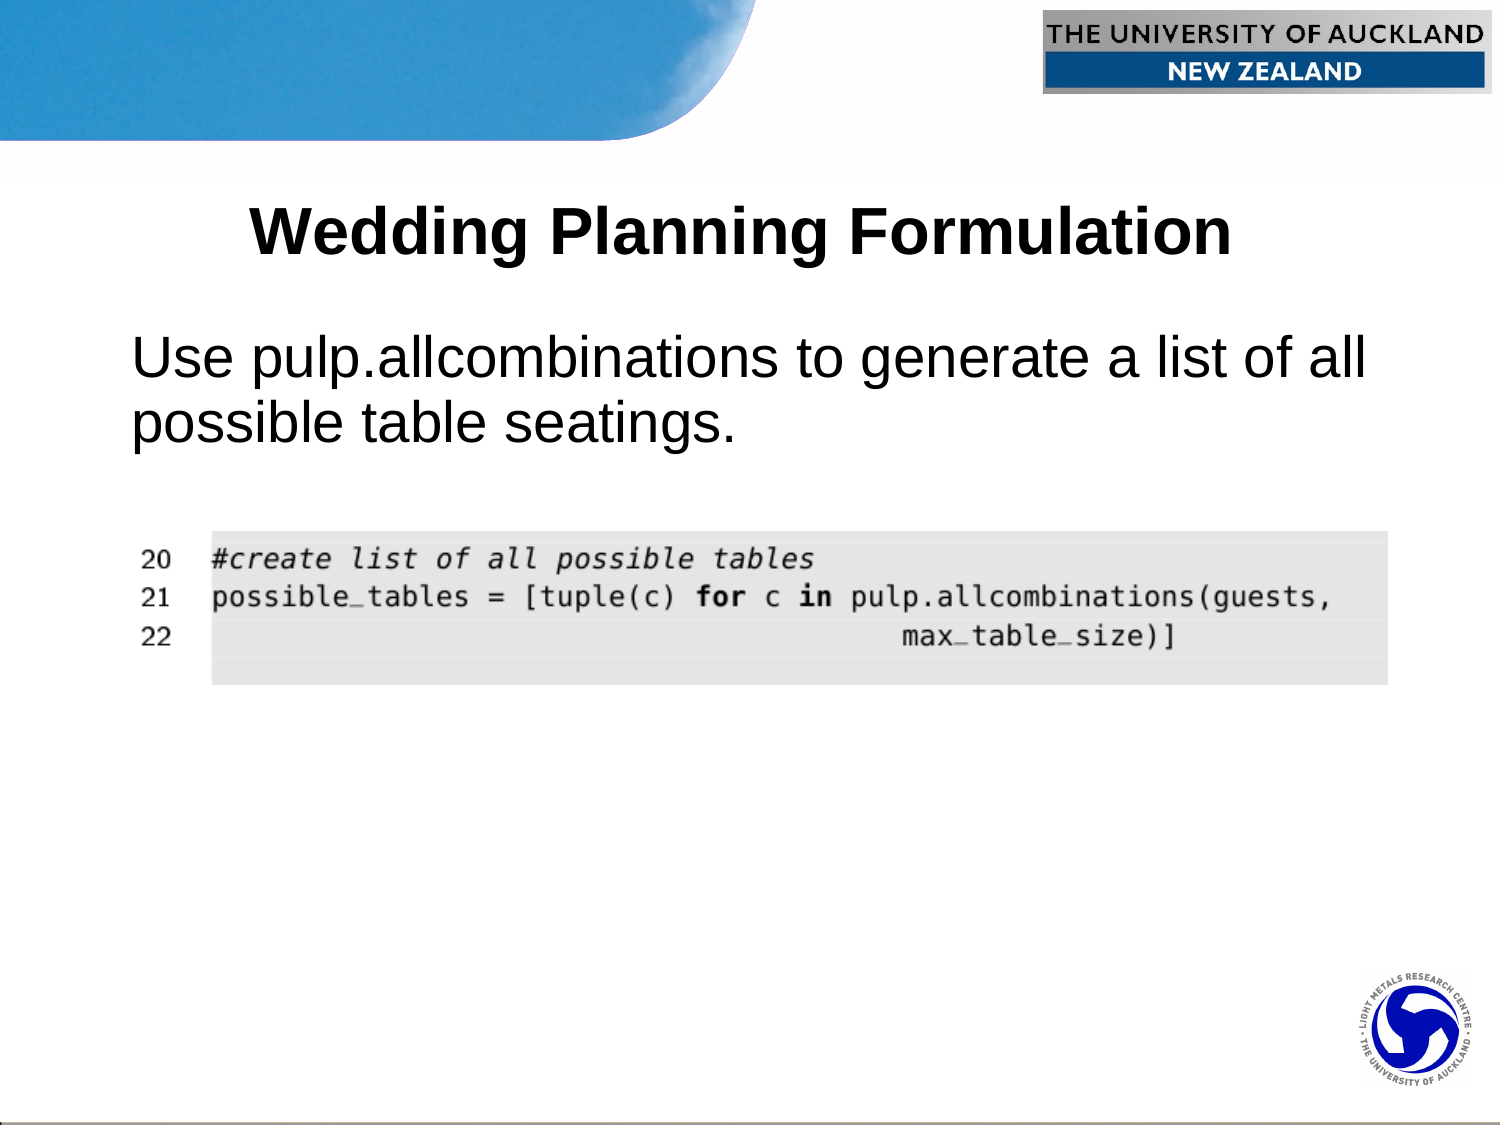

# Wedding Planning Formulation
Use pulp.allcombinations to generate a list of all possible table seatings.